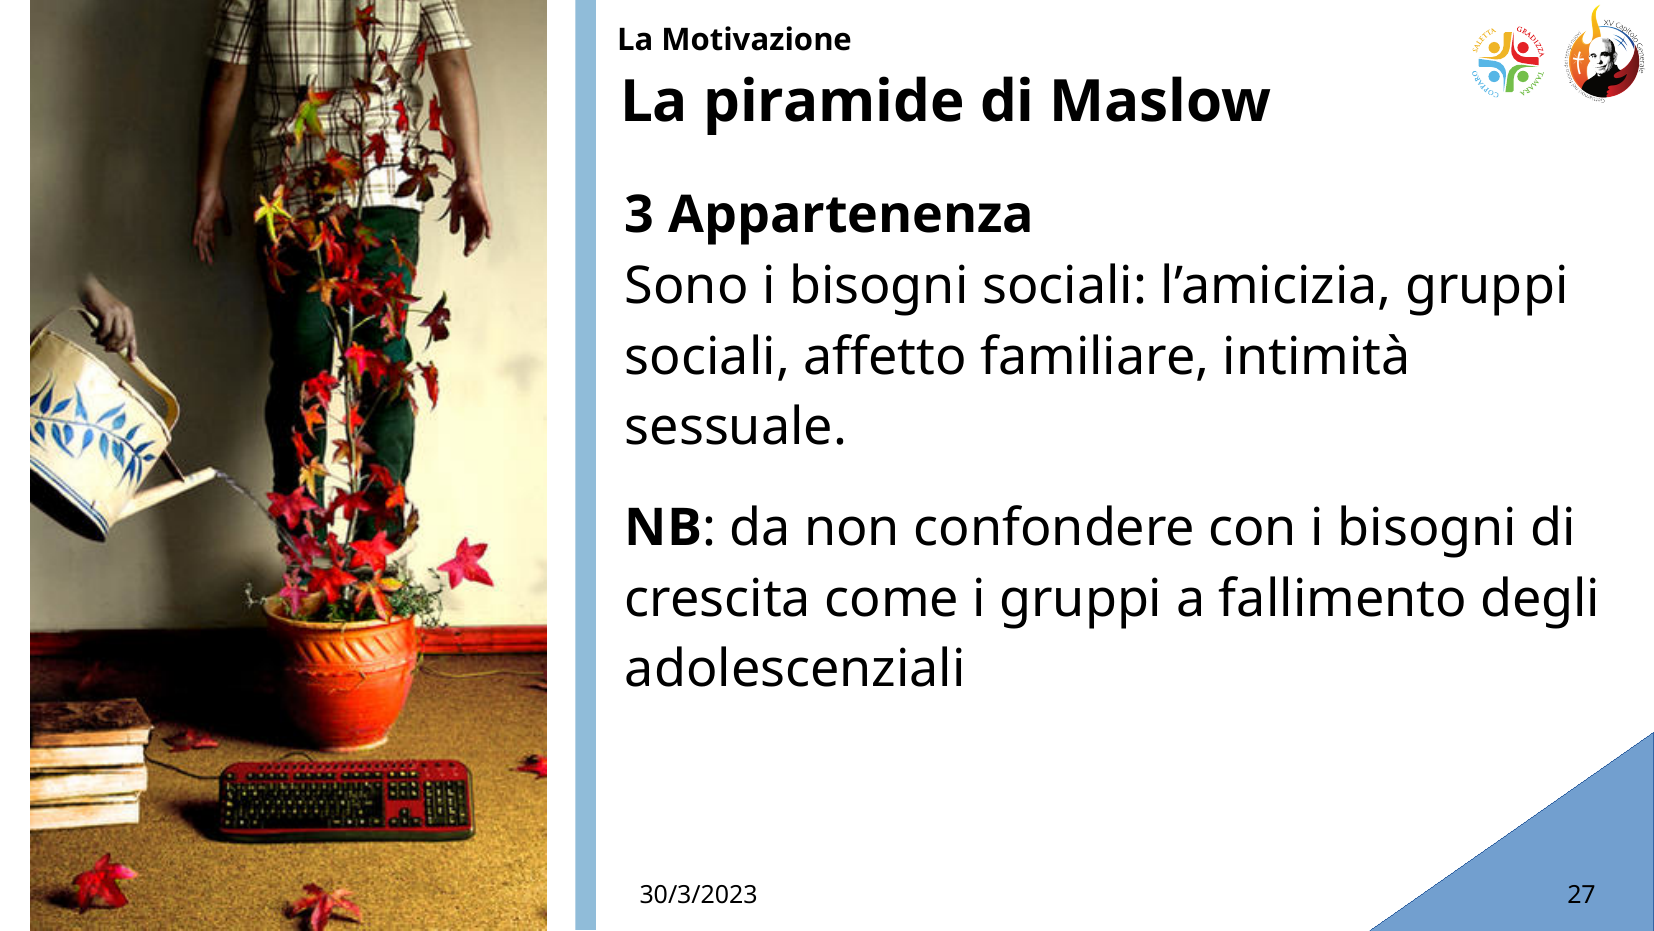

La Motivazione
La piramide di Maslow
# 3 Appartenenza
Sono i bisogni sociali: l’amicizia, gruppi sociali, affetto familiare, intimità sessuale.
NB: da non confondere con i bisogni di crescita come i gruppi a fallimento degli adolescenziali